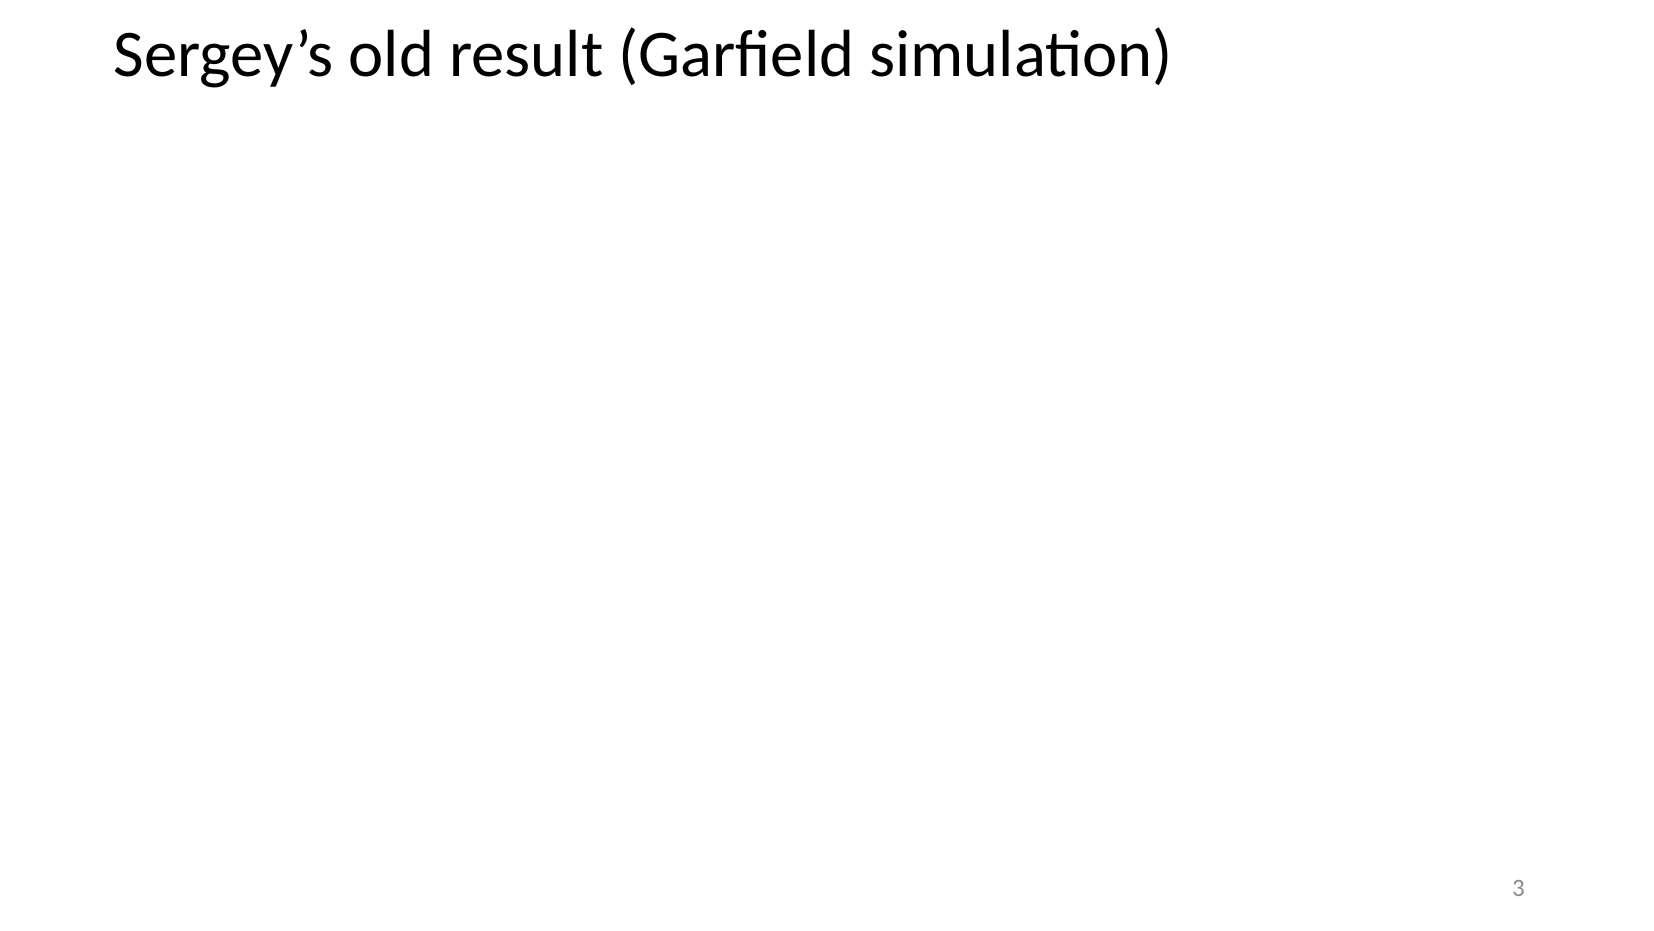

# Sergey’s old result (Garfield simulation)
3